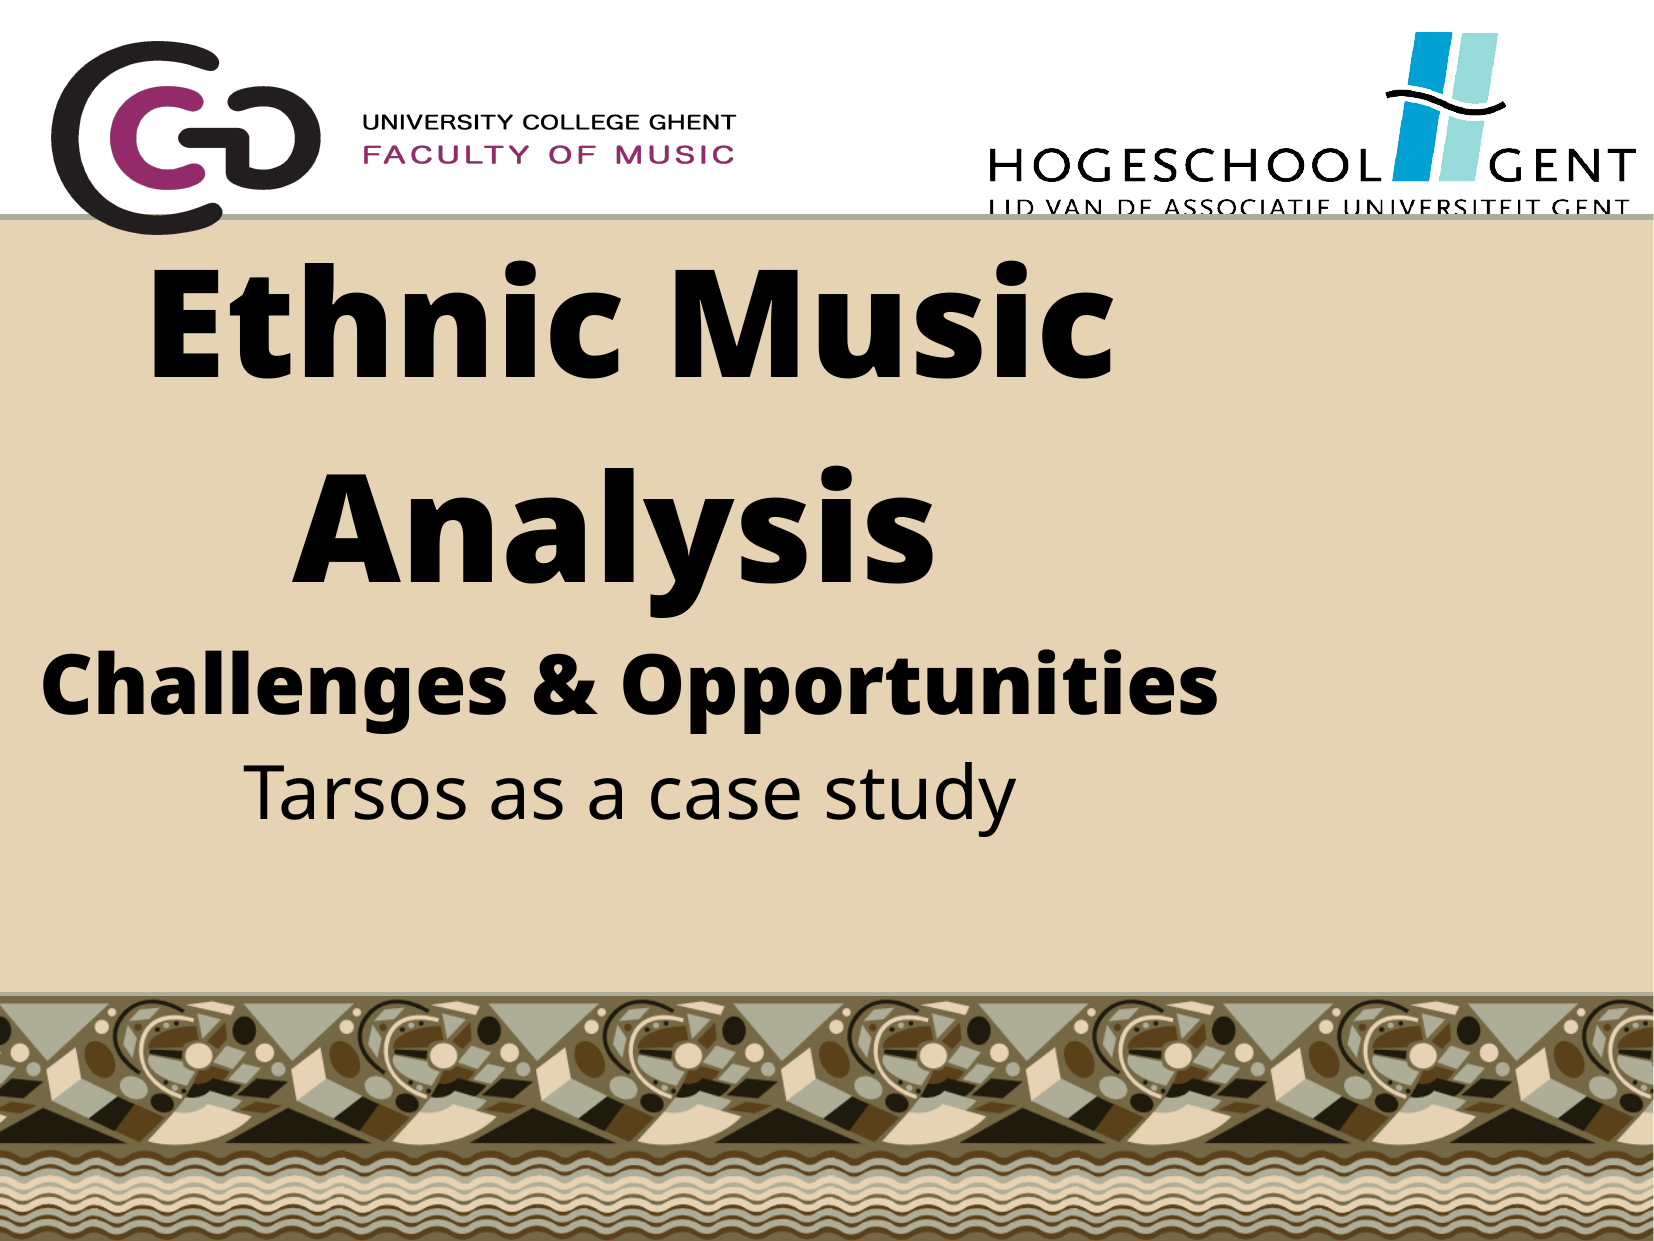

# Ethnic Music Analysis Challenges & Opportunities Tarsos as a case study